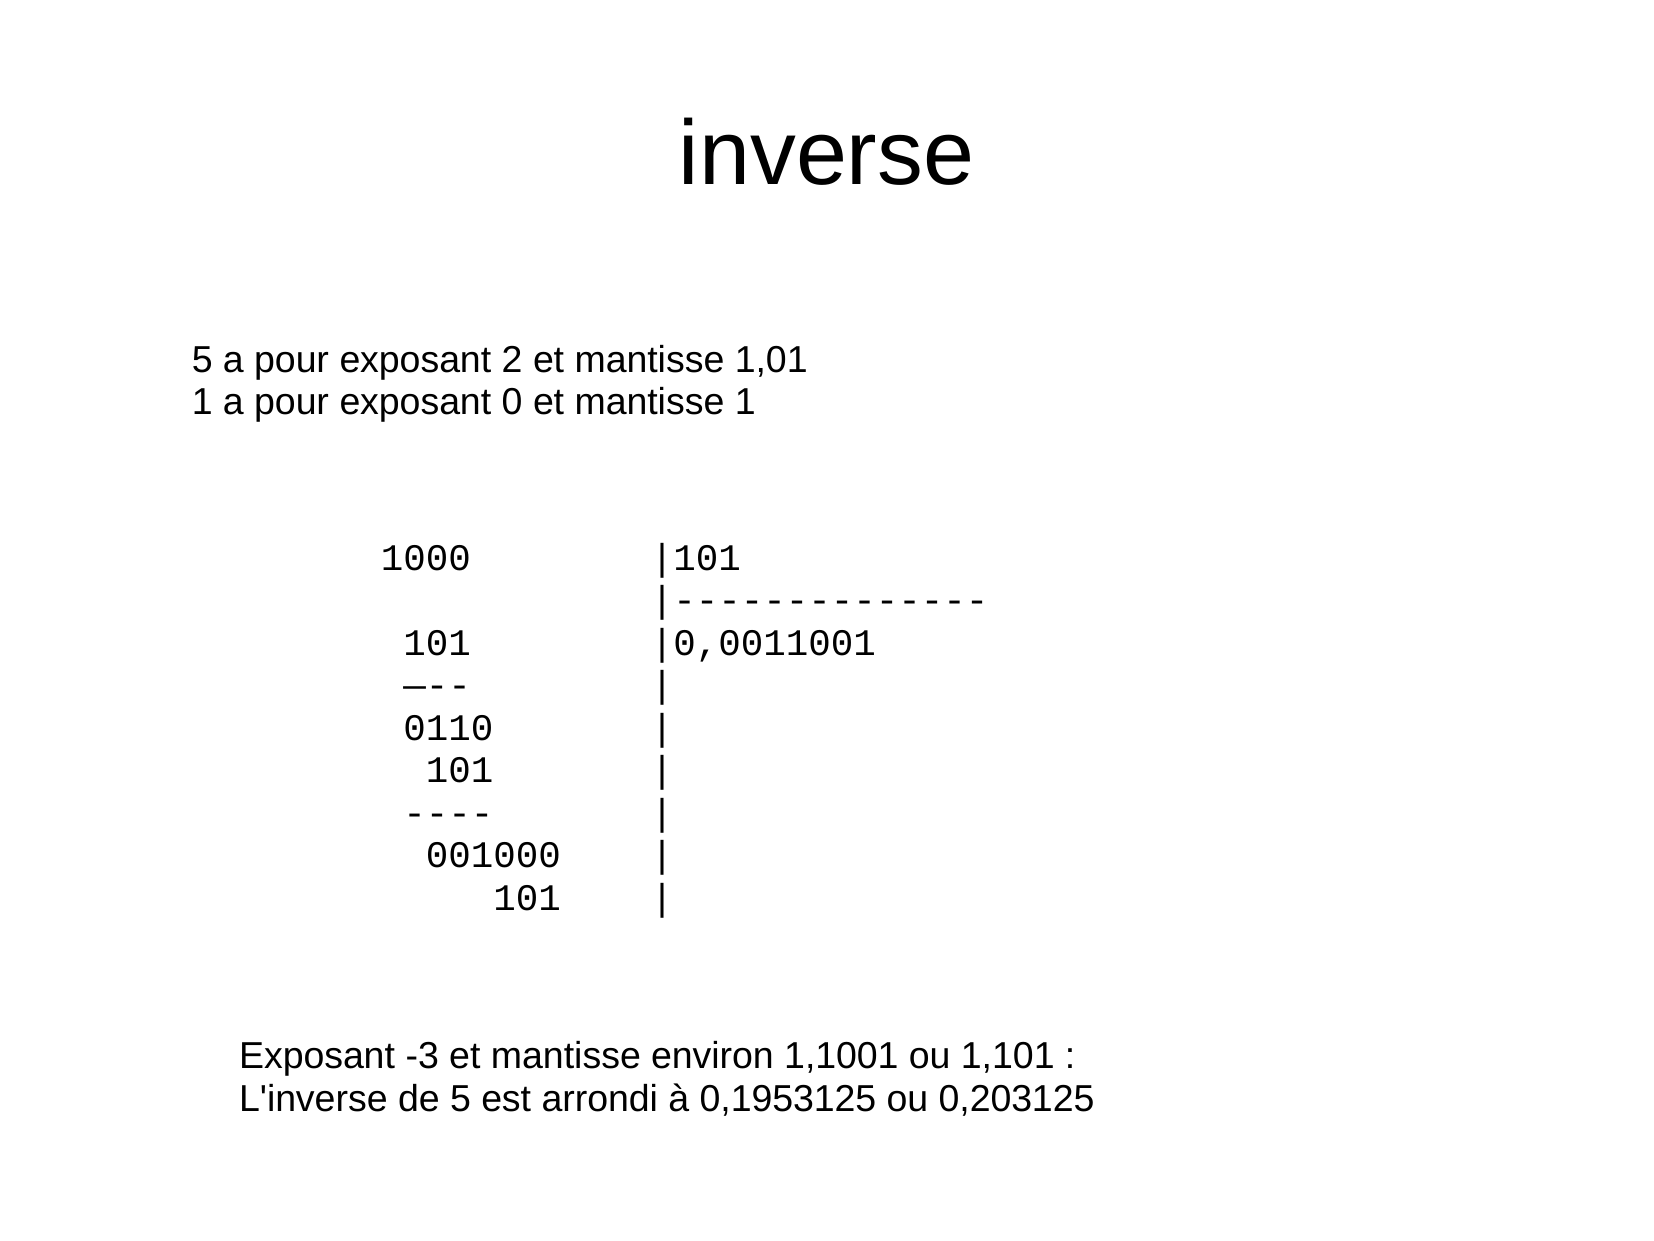

# inverse
5 a pour exposant 2 et mantisse 1,01
1 a pour exposant 0 et mantisse 1
1000 |101
 |--------------
 101 |0,0011001
 —-- |
 0110 |
 101 |
 ---- |
 001000 |
 101 |
Exposant -3 et mantisse environ 1,1001 ou 1,101 :
L'inverse de 5 est arrondi à 0,1953125 ou 0,203125